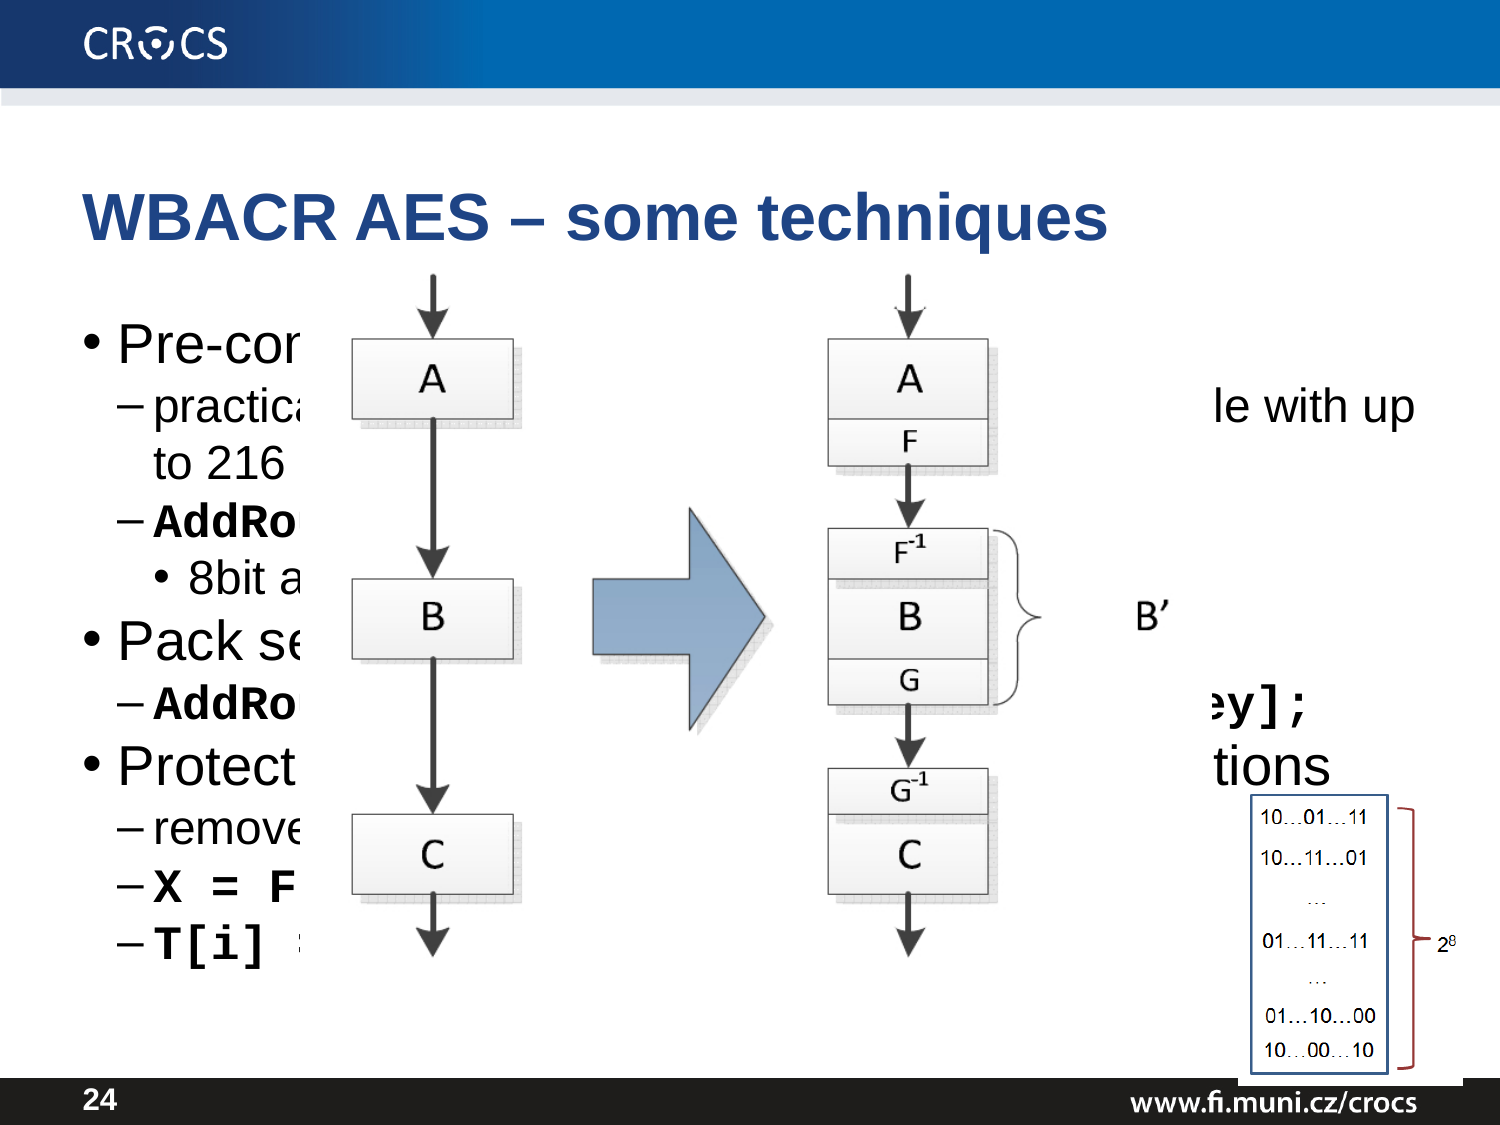

WBACR AES – some techniques
Pre-compute table for all possible inputs
practical for one 16bits or two 8bits arguments table with up to 216 rows (~64KB)
AddRoundKey: data  key
8bit argument data, key fixed
Pack several operations together
AddRoundKey+SubBytes: T[i] = S[i  key];
Protect intermediate values by random bijections
removed automatically by next lookup
X = F-1(F(X))
T[i] = S[F-1(i)  key];